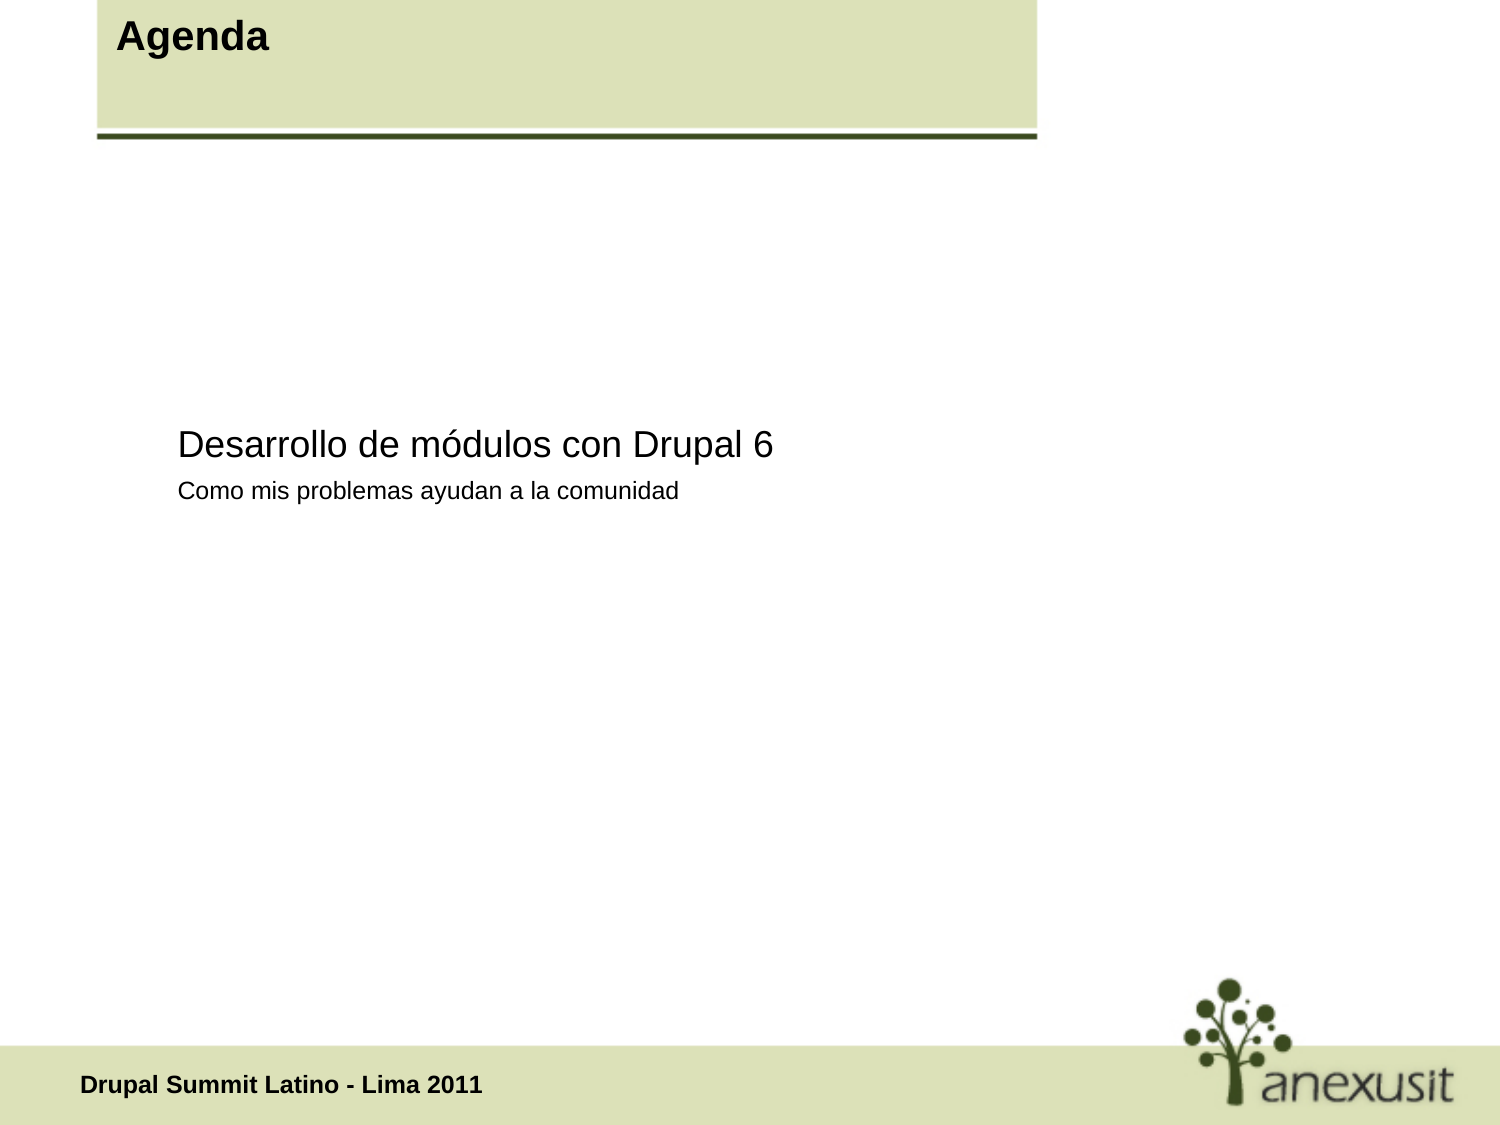

Agenda
Desarrollo de módulos con Drupal 6
Como mis problemas ayudan a la comunidad
Drupal Summit Latino - Lima 2011